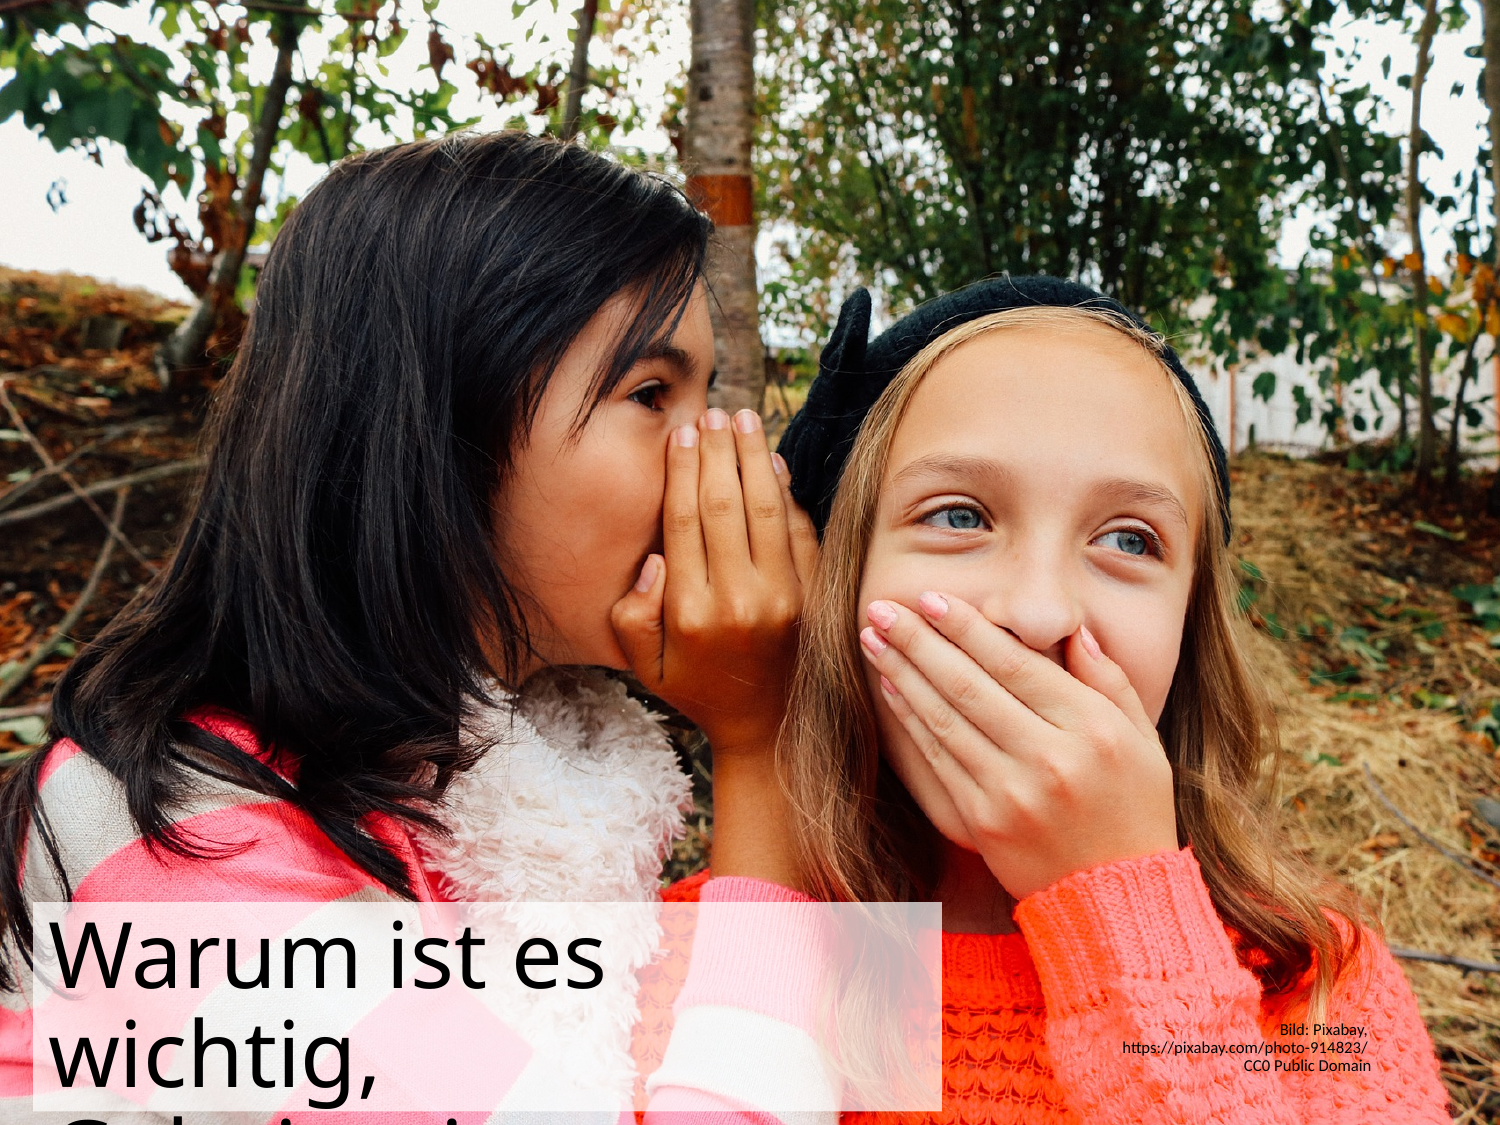

Warum ist es wichtig, Geheimnisse zu haben?
# Bild: Pixabay, https://pixabay.com/photo-914823/ CC0 Public Domain